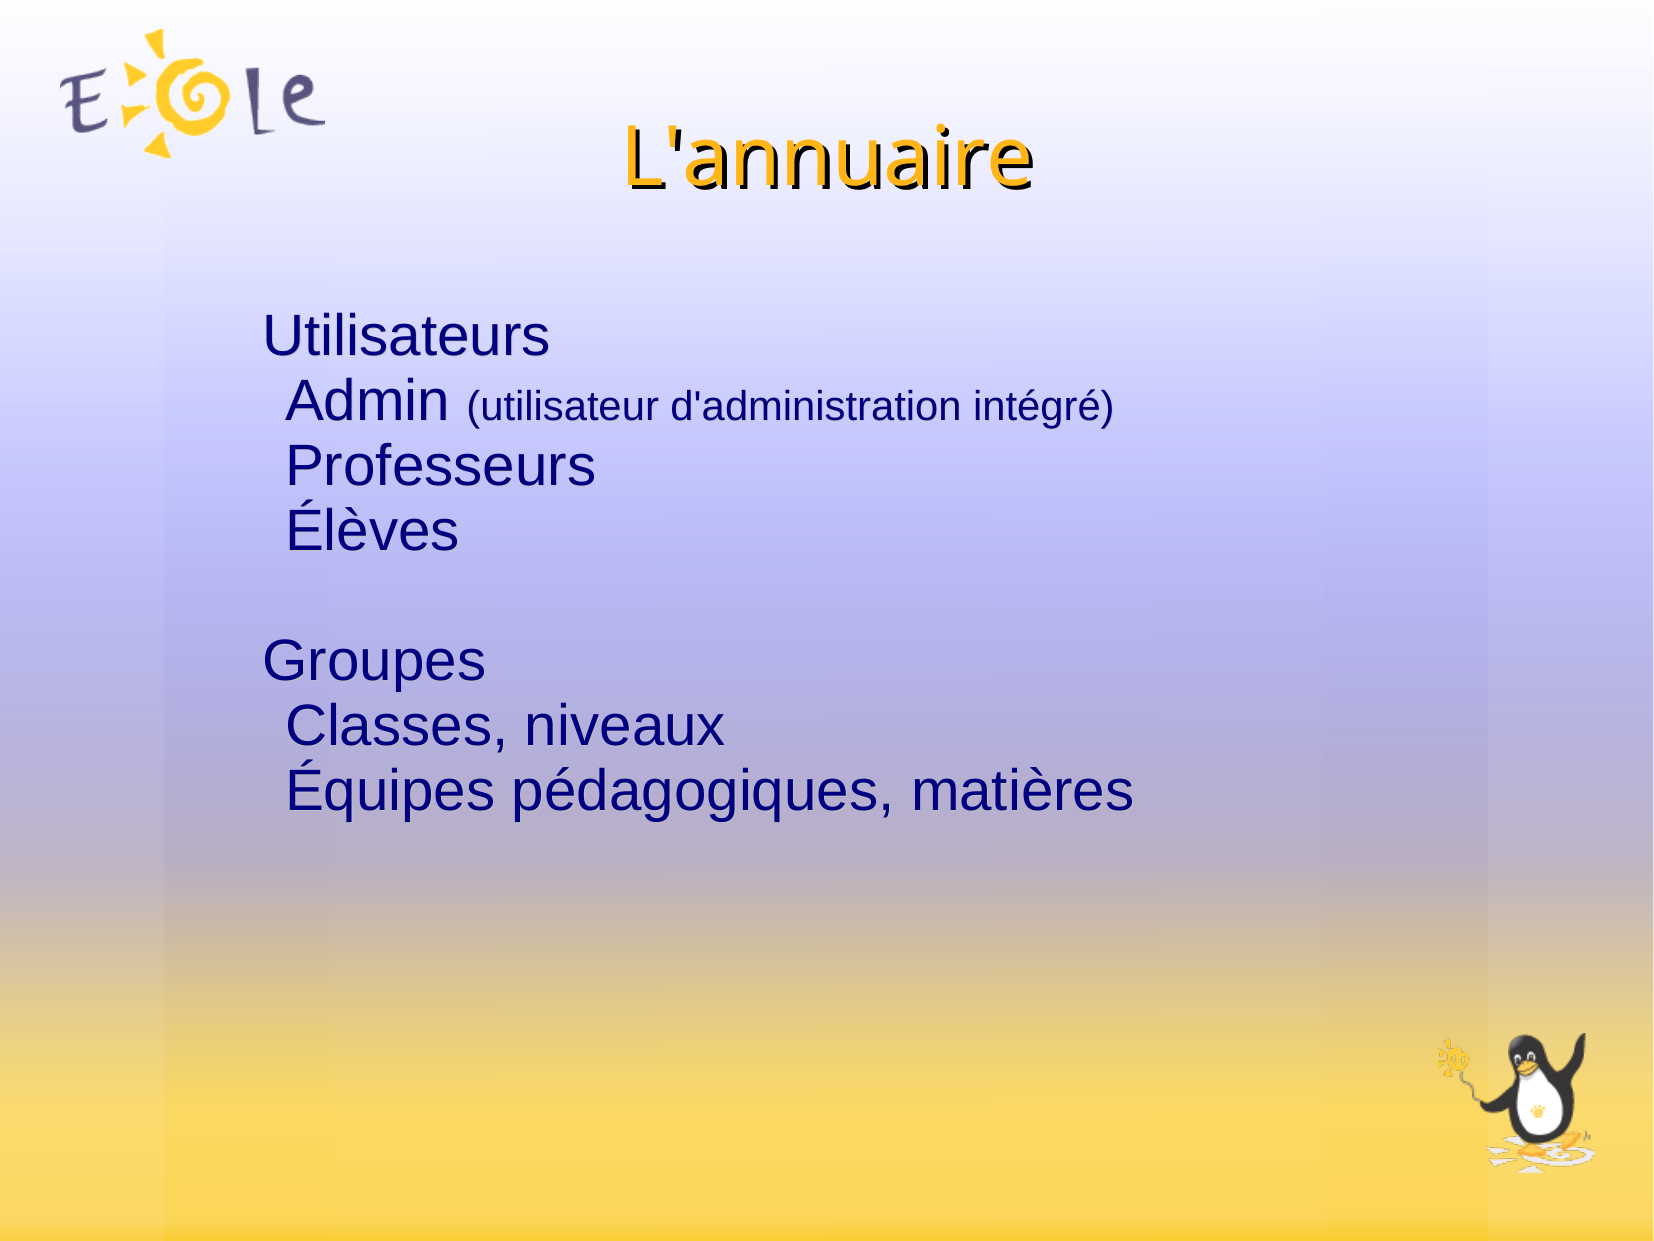

# L'annuaire
Utilisateurs
Admin (utilisateur d'administration intégré)
Professeurs
Élèves
Groupes
Classes, niveaux
Équipes pédagogiques, matières